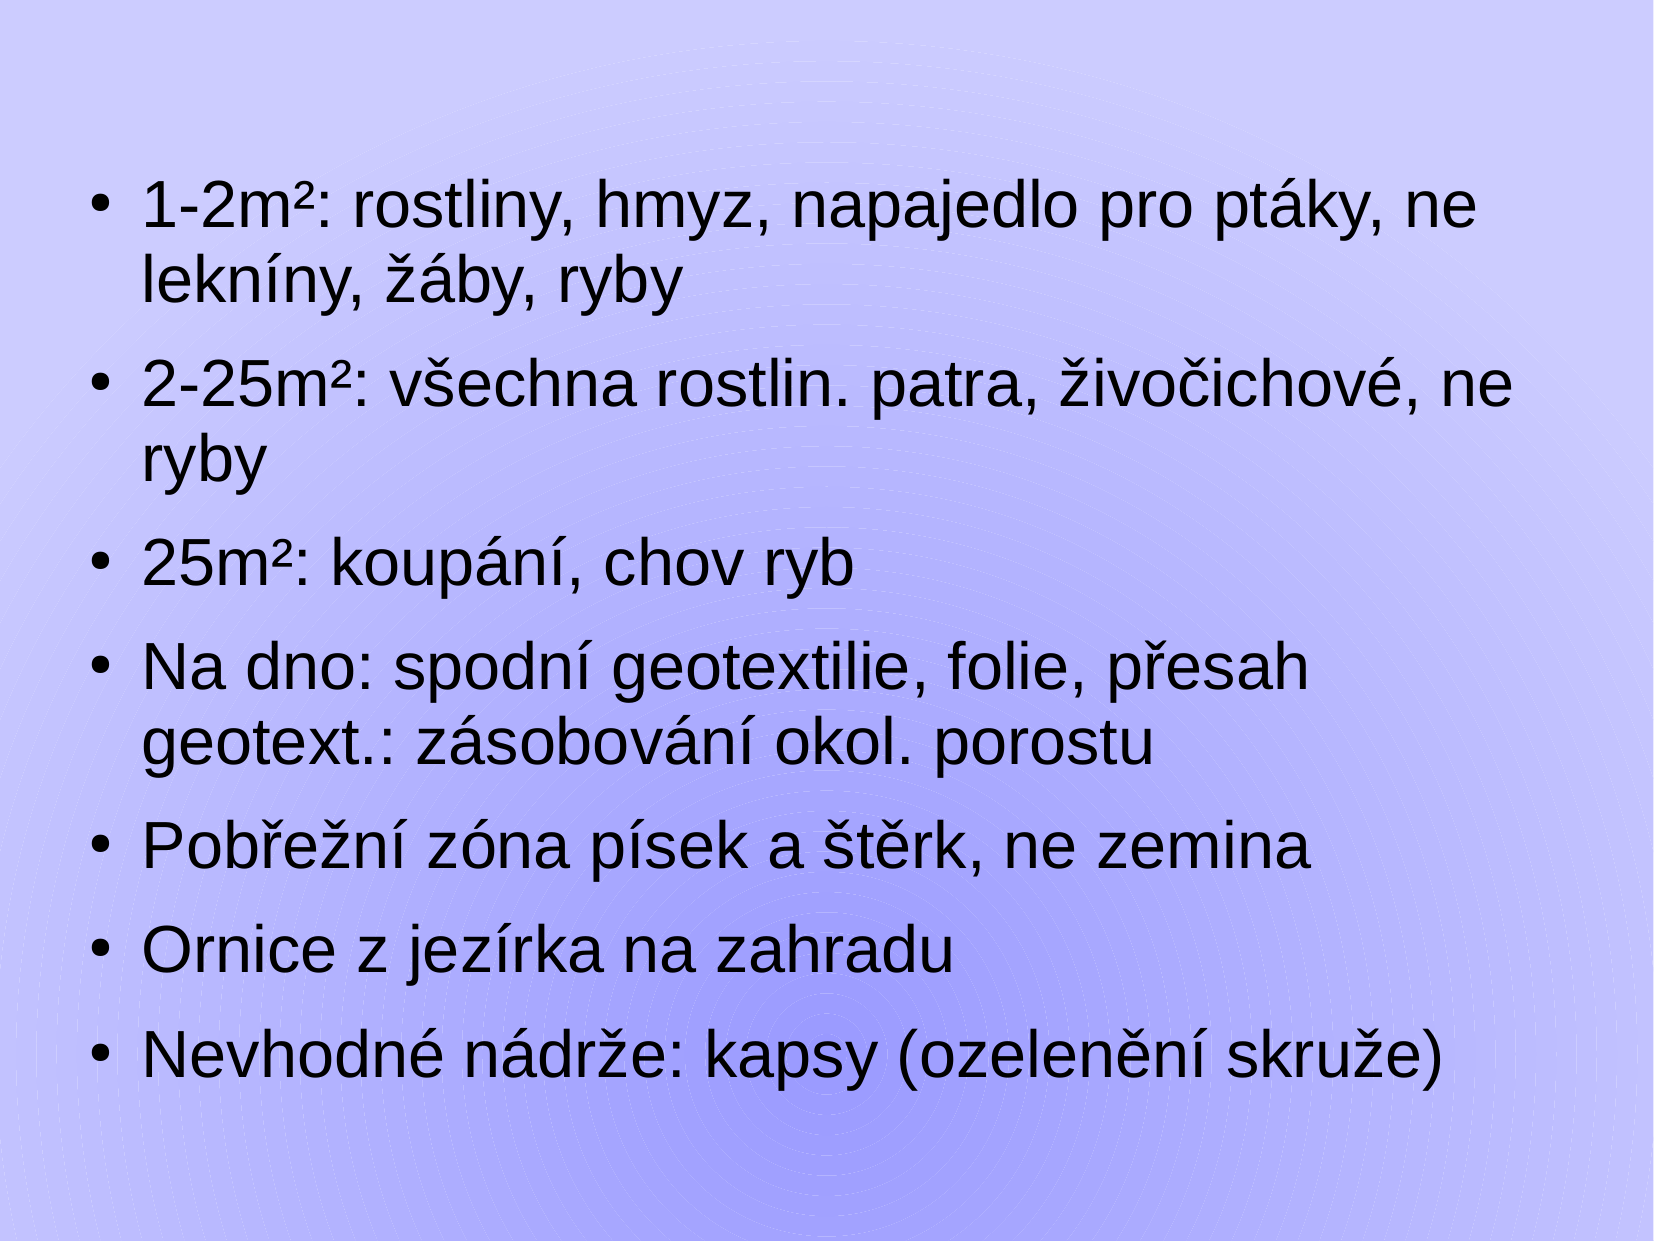

# 1-2m²: rostliny, hmyz, napajedlo pro ptáky, ne lekníny, žáby, ryby
2-25m²: všechna rostlin. patra, živočichové, ne ryby
25m²: koupání, chov ryb
Na dno: spodní geotextilie, folie, přesah geotext.: zásobování okol. porostu
Pobřežní zóna písek a štěrk, ne zemina
Ornice z jezírka na zahradu
Nevhodné nádrže: kapsy (ozelenění skruže)